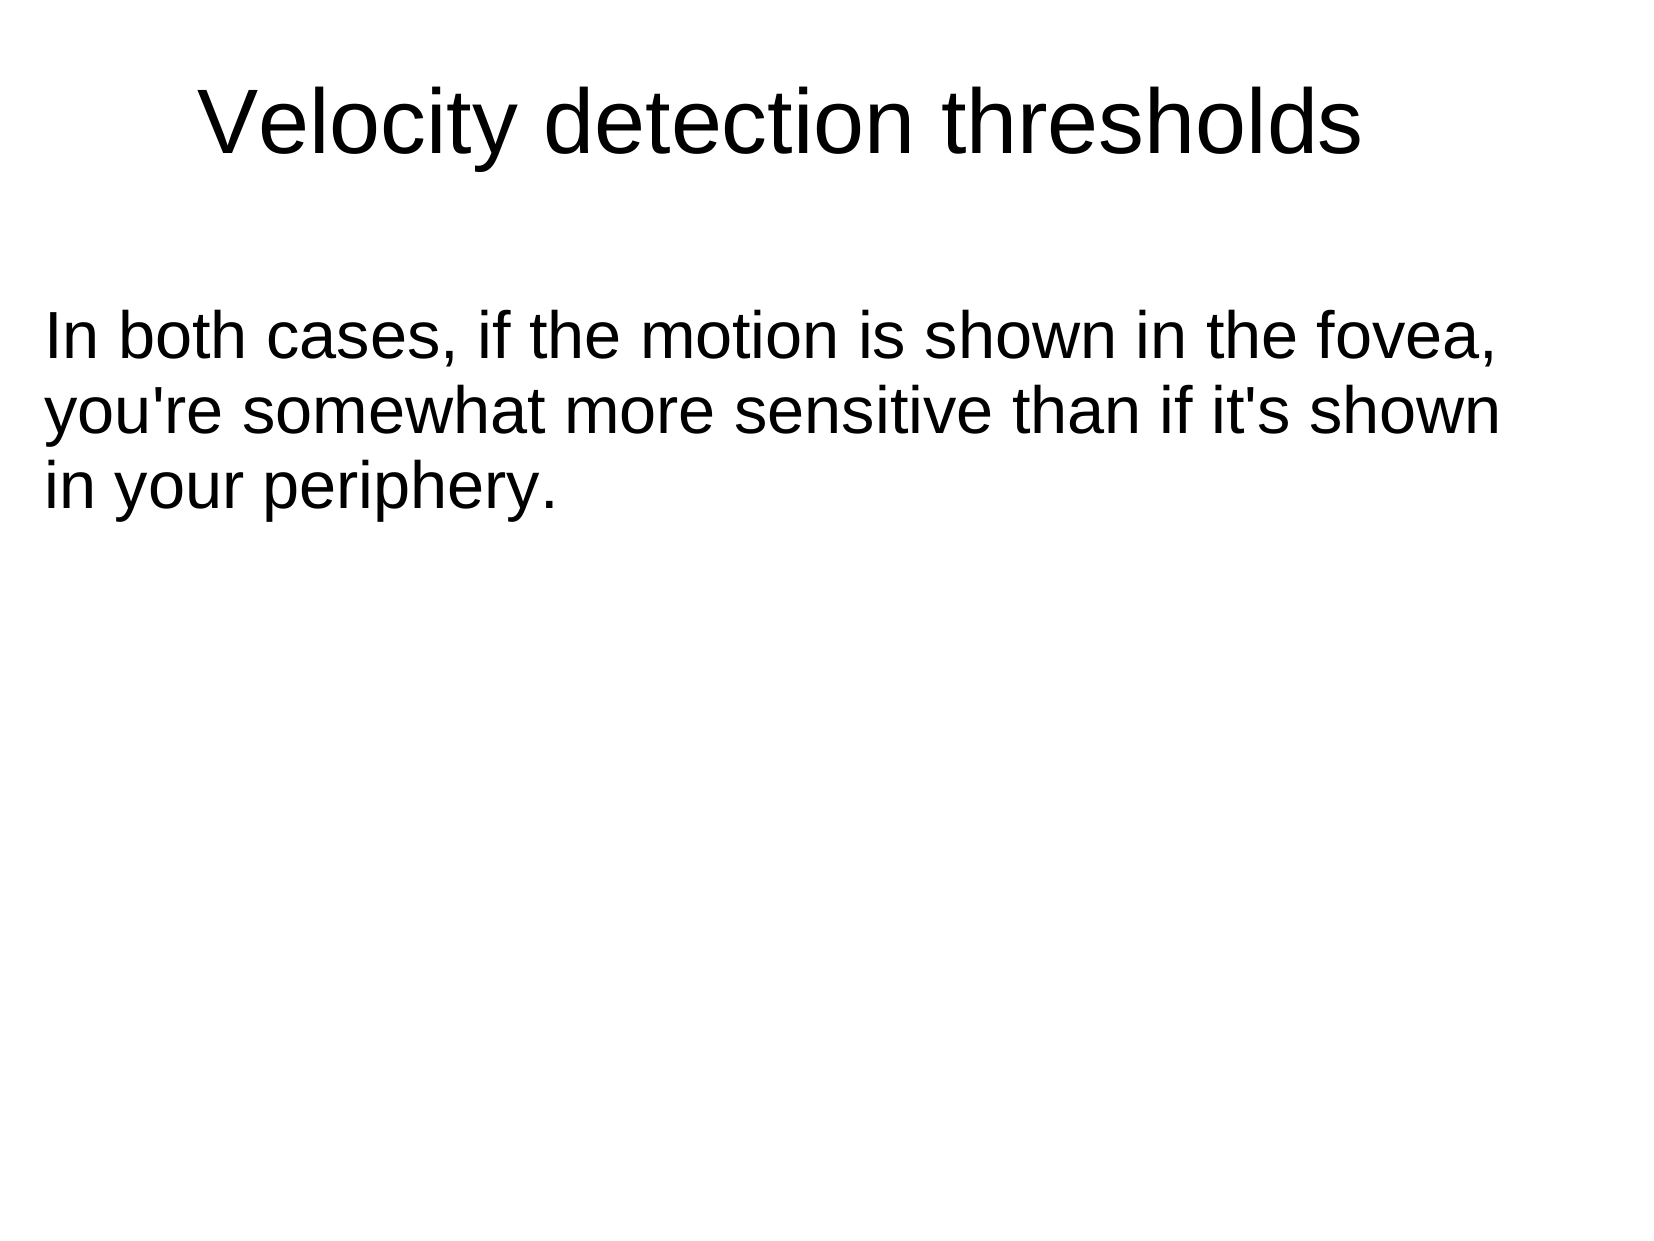

# Velocity detection thresholds
In both cases, if the motion is shown in the fovea, you're somewhat more sensitive than if it's shown in your periphery.